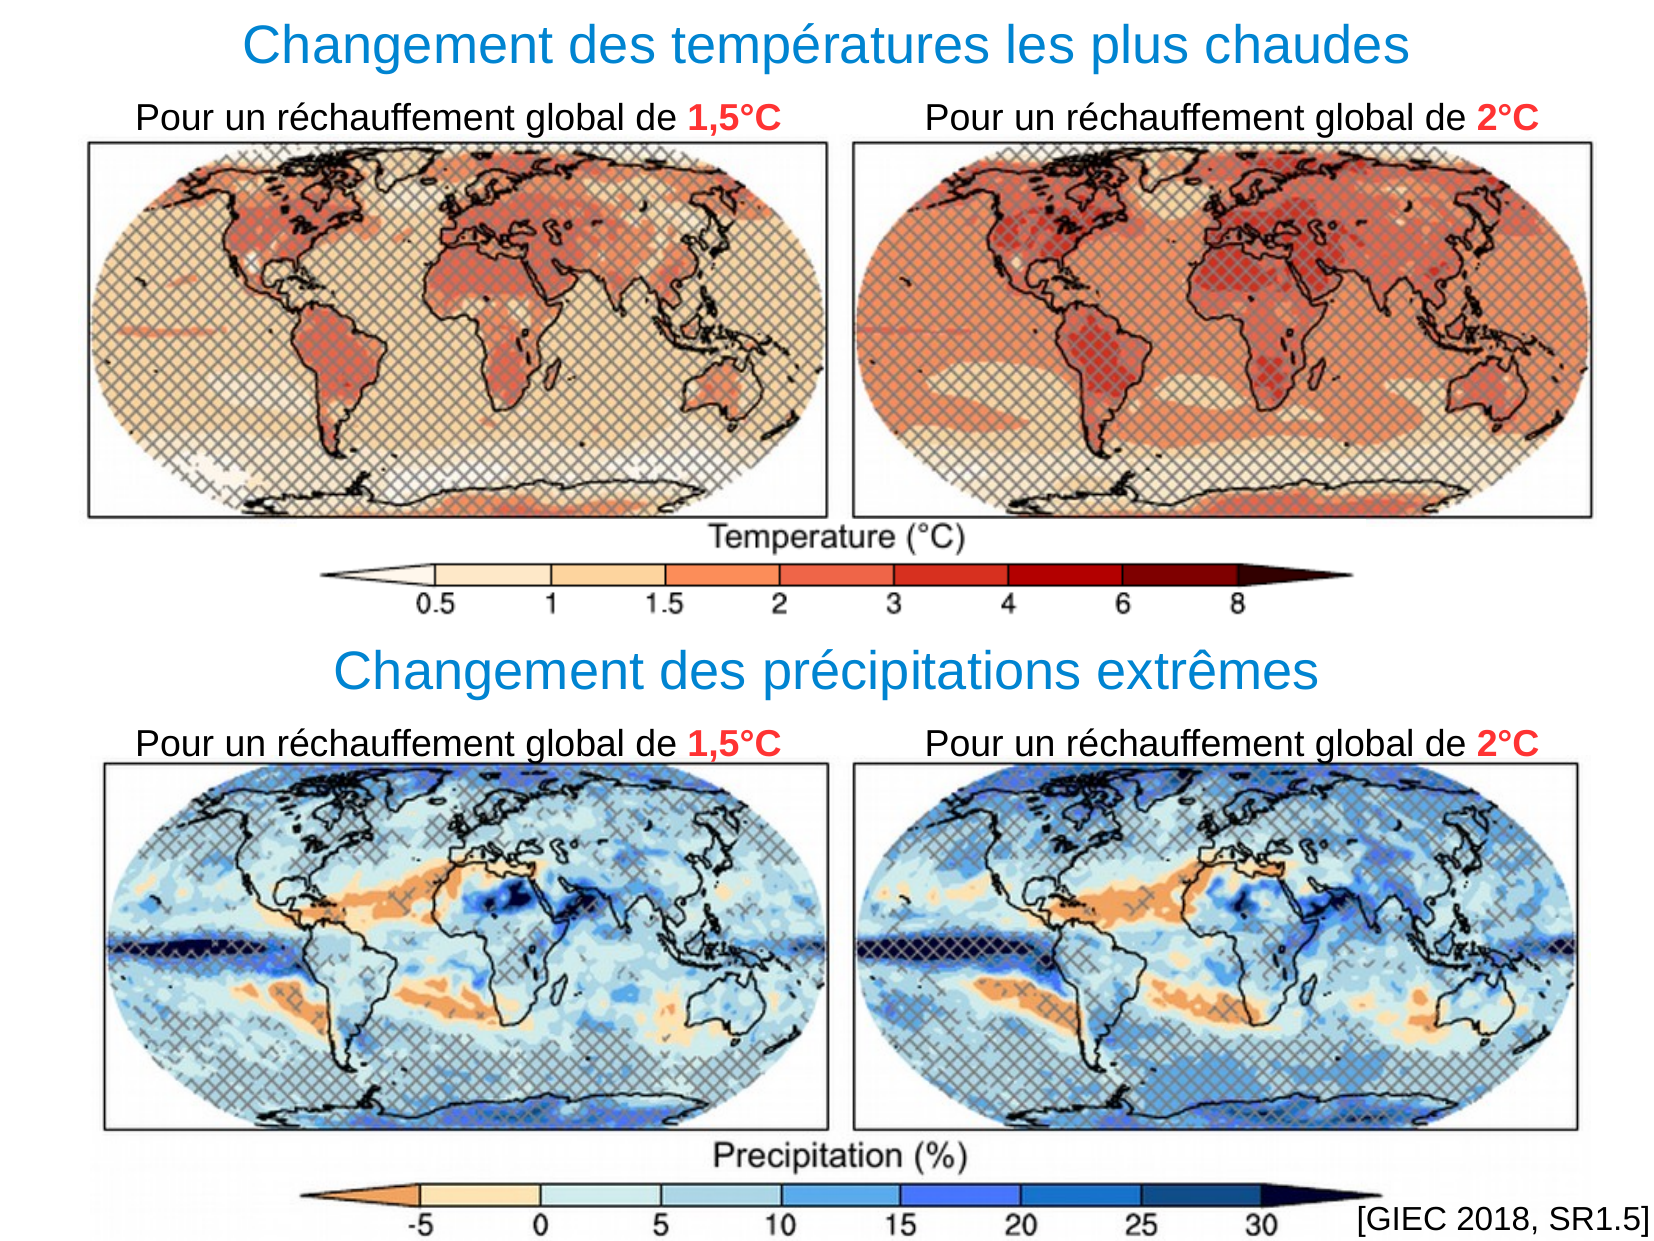

Changement des températures les plus chaudes
Pour un réchauffement global de 1,5°C
Pour un réchauffement global de 2°C
Changement des précipitations extrêmes
Pour un réchauffement global de 1,5°C
Pour un réchauffement global de 2°C
[GIEC 2018, SR1.5]